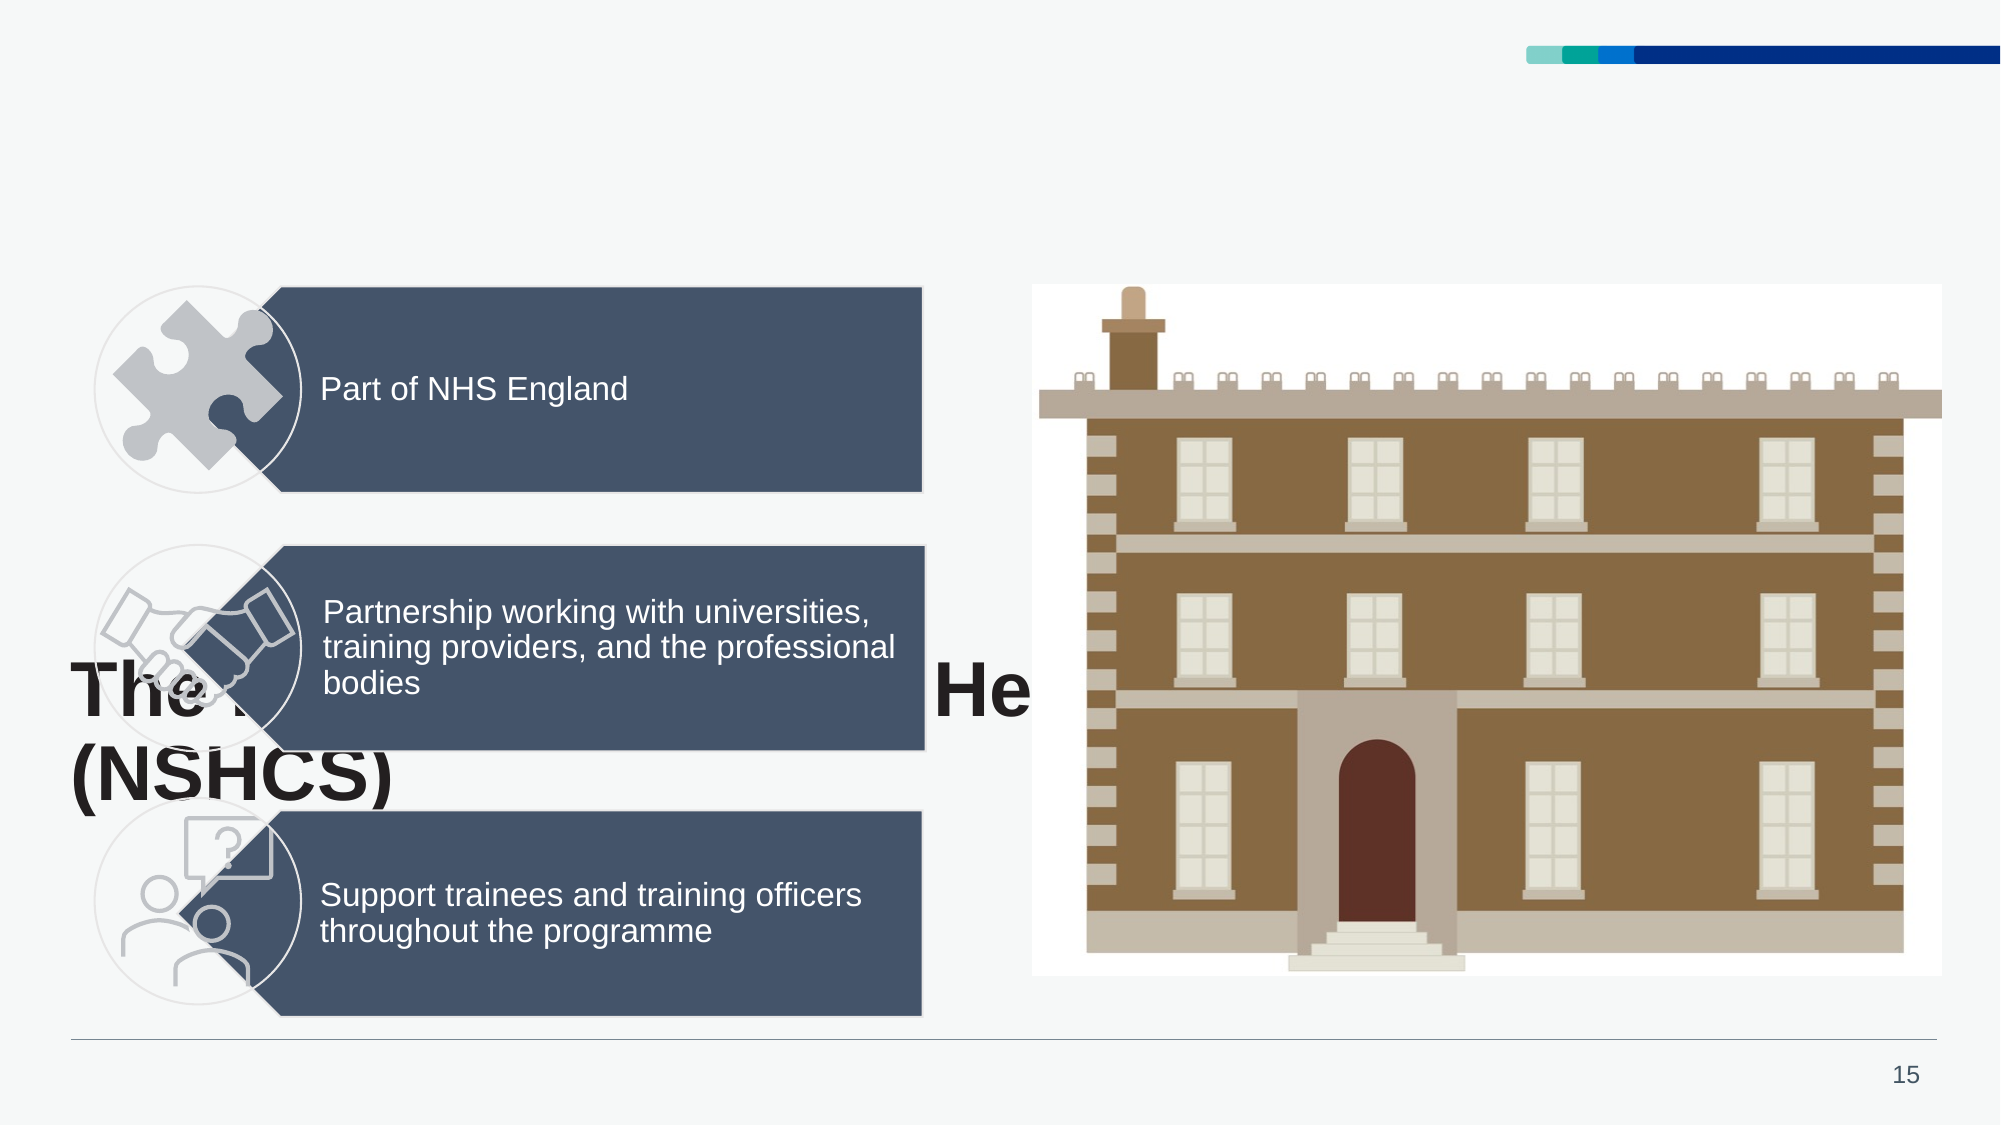

Part of NHS England
Partnership working with universities, training providers, and the professional bodies
Support trainees and training officers throughout the programme
# The National School of Health Care Science (NSHCS)